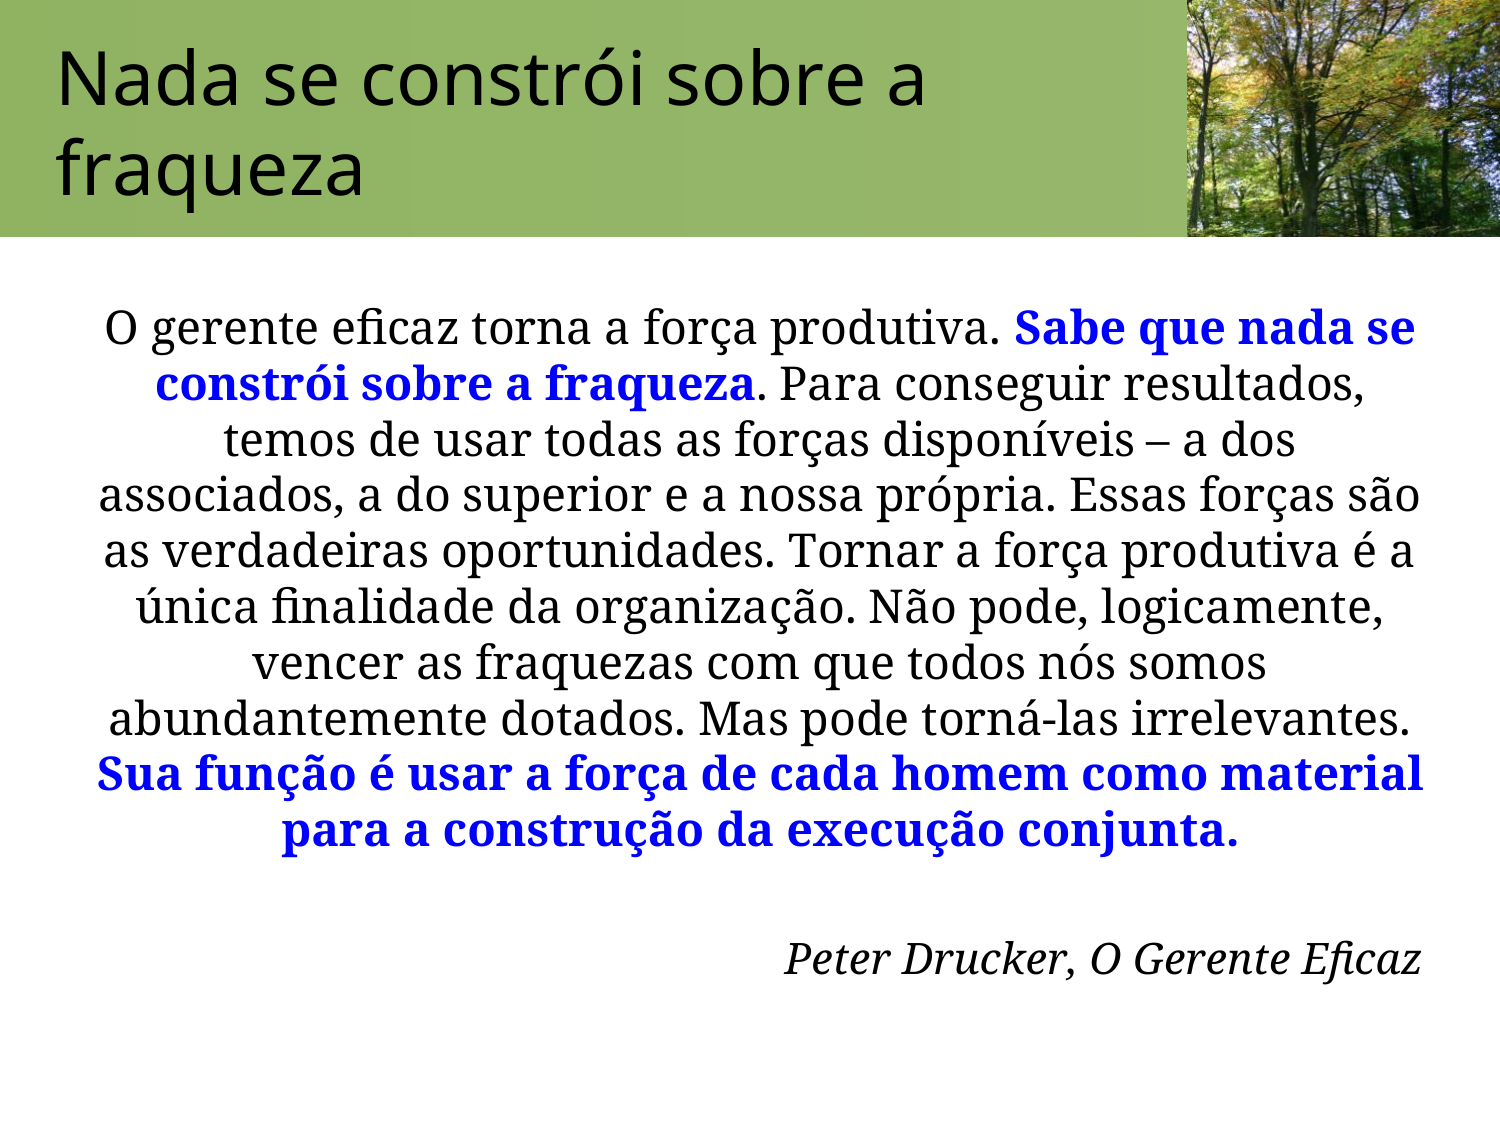

# Nada se constrói sobre a fraqueza
O gerente eficaz torna a força produtiva. Sabe que nada se constrói sobre a fraqueza. Para conseguir resultados, temos de usar todas as forças disponíveis – a dos associados, a do superior e a nossa própria. Essas forças são as verdadeiras oportunidades. Tornar a força produtiva é a única finalidade da organização. Não pode, logicamente, vencer as fraquezas com que todos nós somos abundantemente dotados. Mas pode torná-las irrelevantes. Sua função é usar a força de cada homem como material para a construção da execução conjunta.
Peter Drucker, O Gerente Eficaz